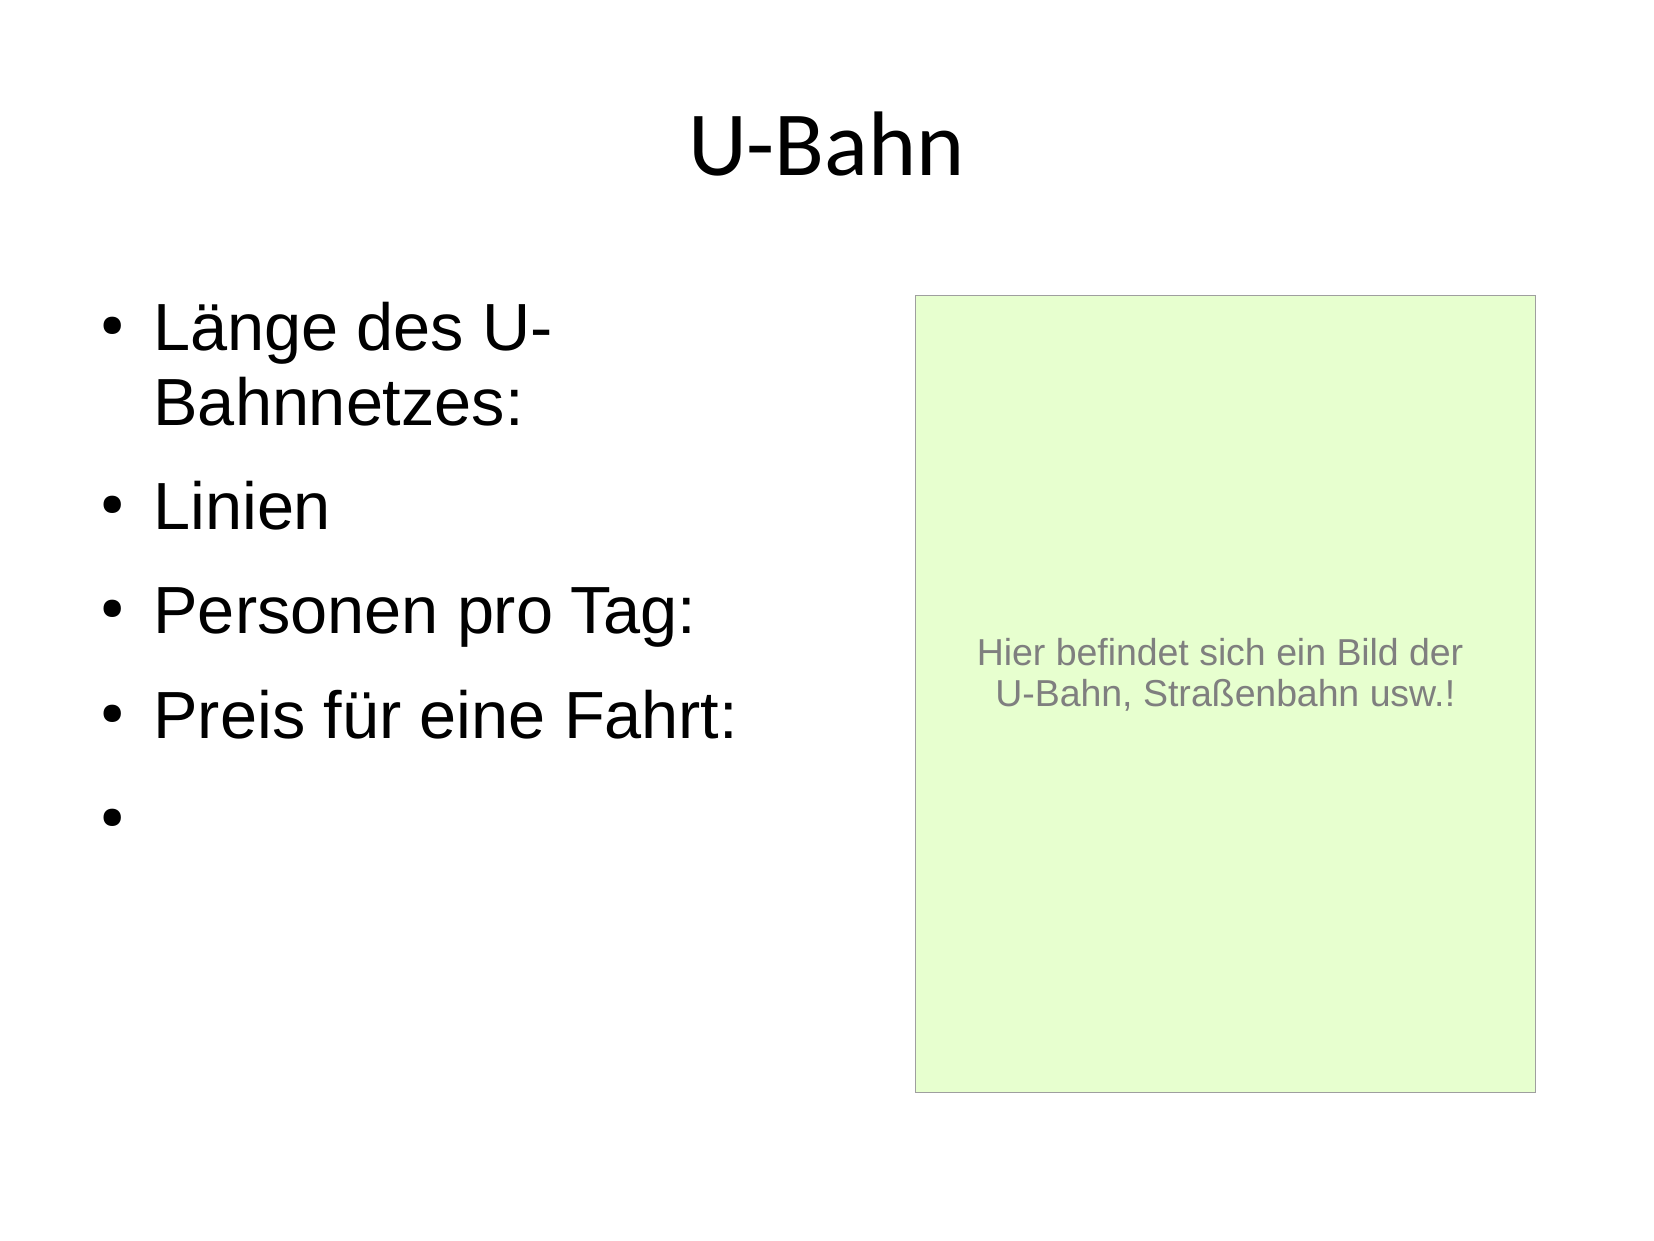

# U-Bahn
Länge des U-Bahnnetzes:
Linien
Personen pro Tag:
Preis für eine Fahrt:
Hier befindet sich ein Bild der
U-Bahn, Straßenbahn usw.!